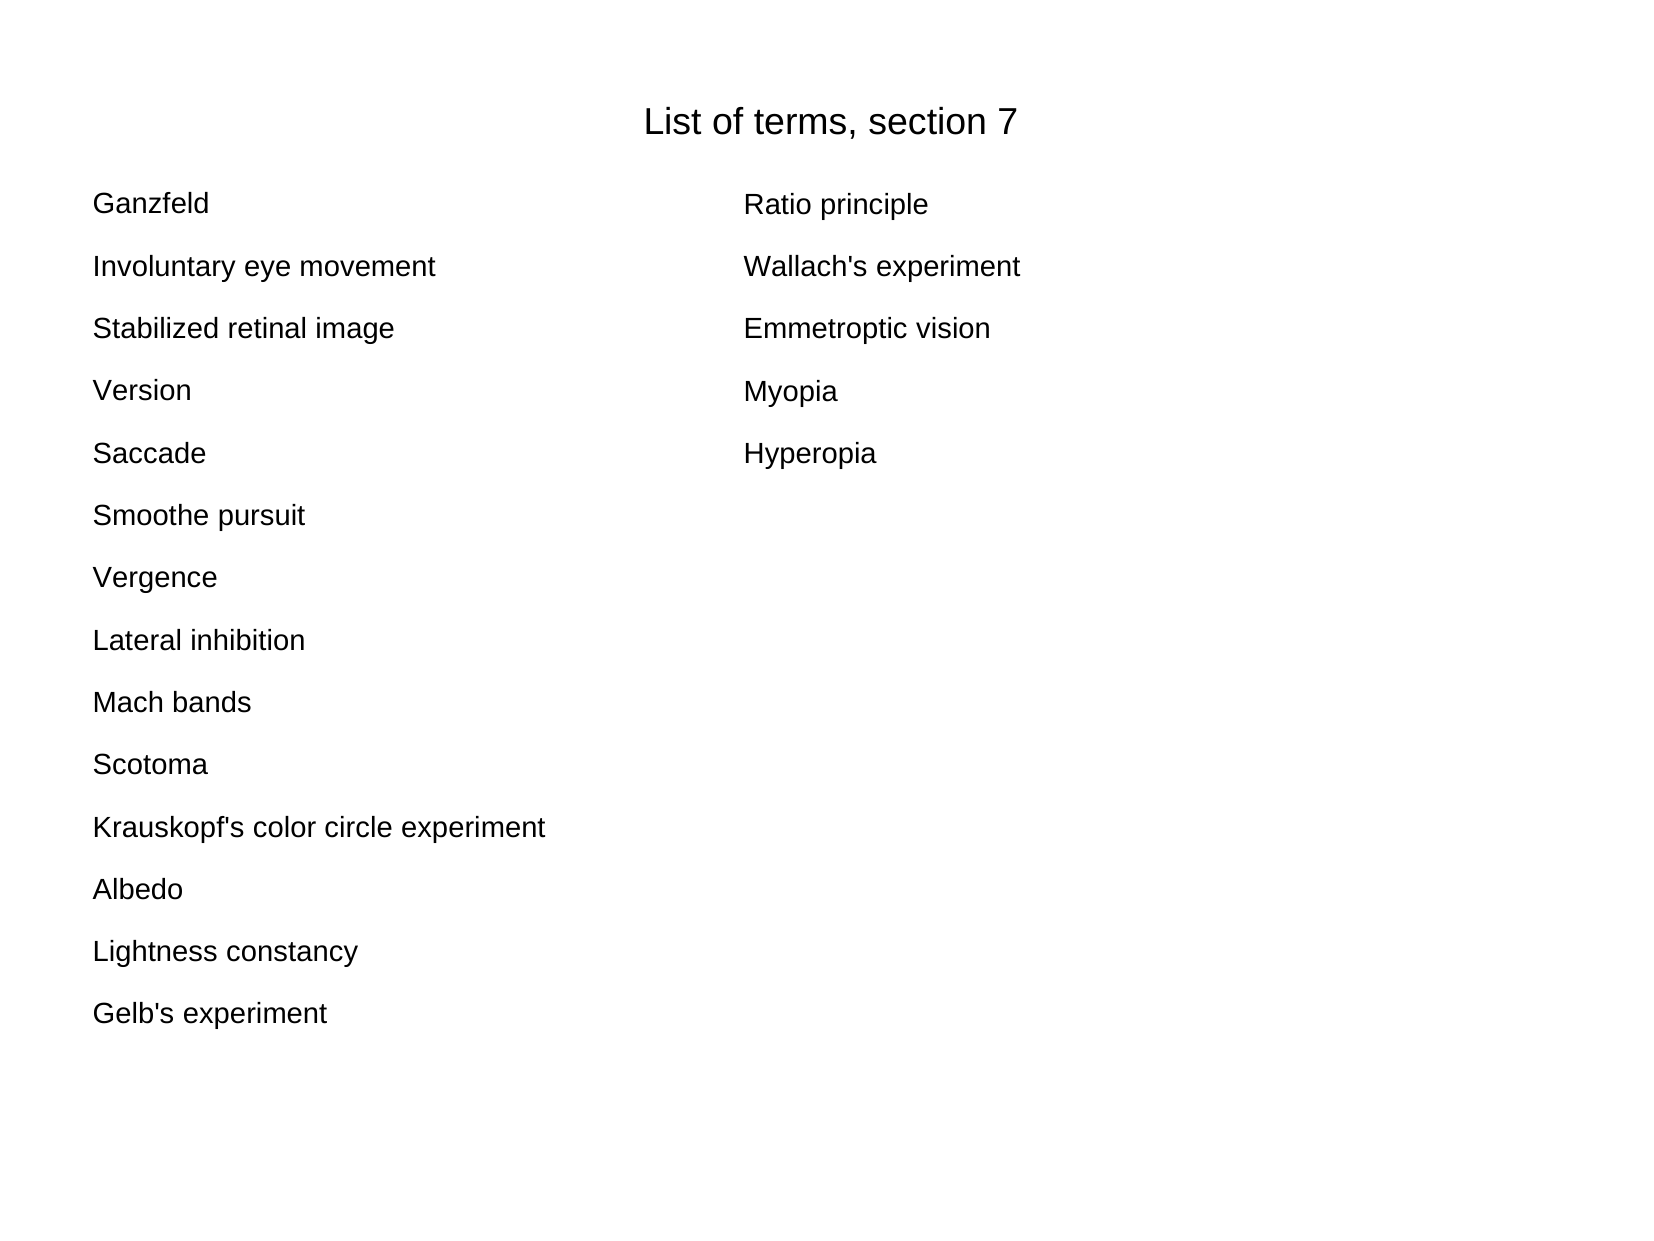

# List of terms, section 7
Ganzfeld
Involuntary eye movement
Stabilized retinal image
Version
Saccade
Smoothe pursuit
Vergence
Lateral inhibition
Mach bands
Scotoma
Krauskopf's color circle experiment
Albedo
Lightness constancy
Gelb's experiment
Ratio principle
Wallach's experiment
Emmetroptic vision
Myopia
Hyperopia